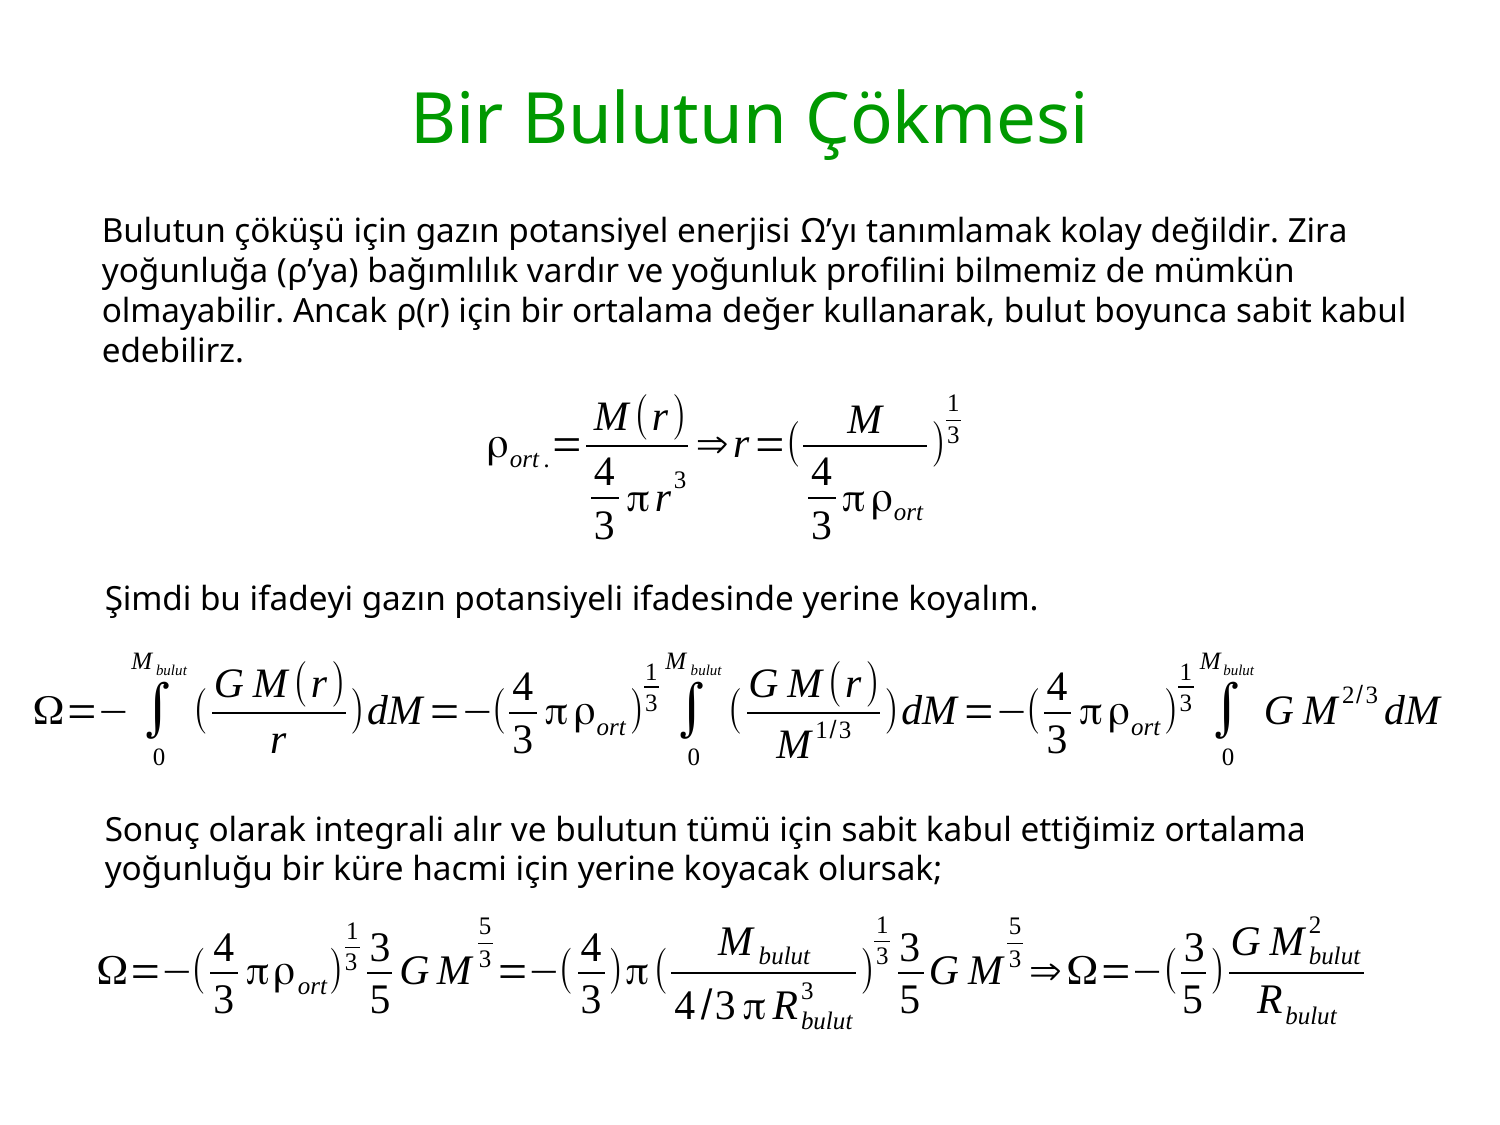

# Bir Bulutun Çökmesi
Bulutun çöküşü için gazın potansiyel enerjisi Ω’yı tanımlamak kolay değildir. Zira yoğunluğa (ρ’ya) bağımlılık vardır ve yoğunluk profilini bilmemiz de mümkün olmayabilir. Ancak ρ(r) için bir ortalama değer kullanarak, bulut boyunca sabit kabul edebilirz.
Şimdi bu ifadeyi gazın potansiyeli ifadesinde yerine koyalım.
Sonuç olarak integrali alır ve bulutun tümü için sabit kabul ettiğimiz ortalama yoğunluğu bir küre hacmi için yerine koyacak olursak;